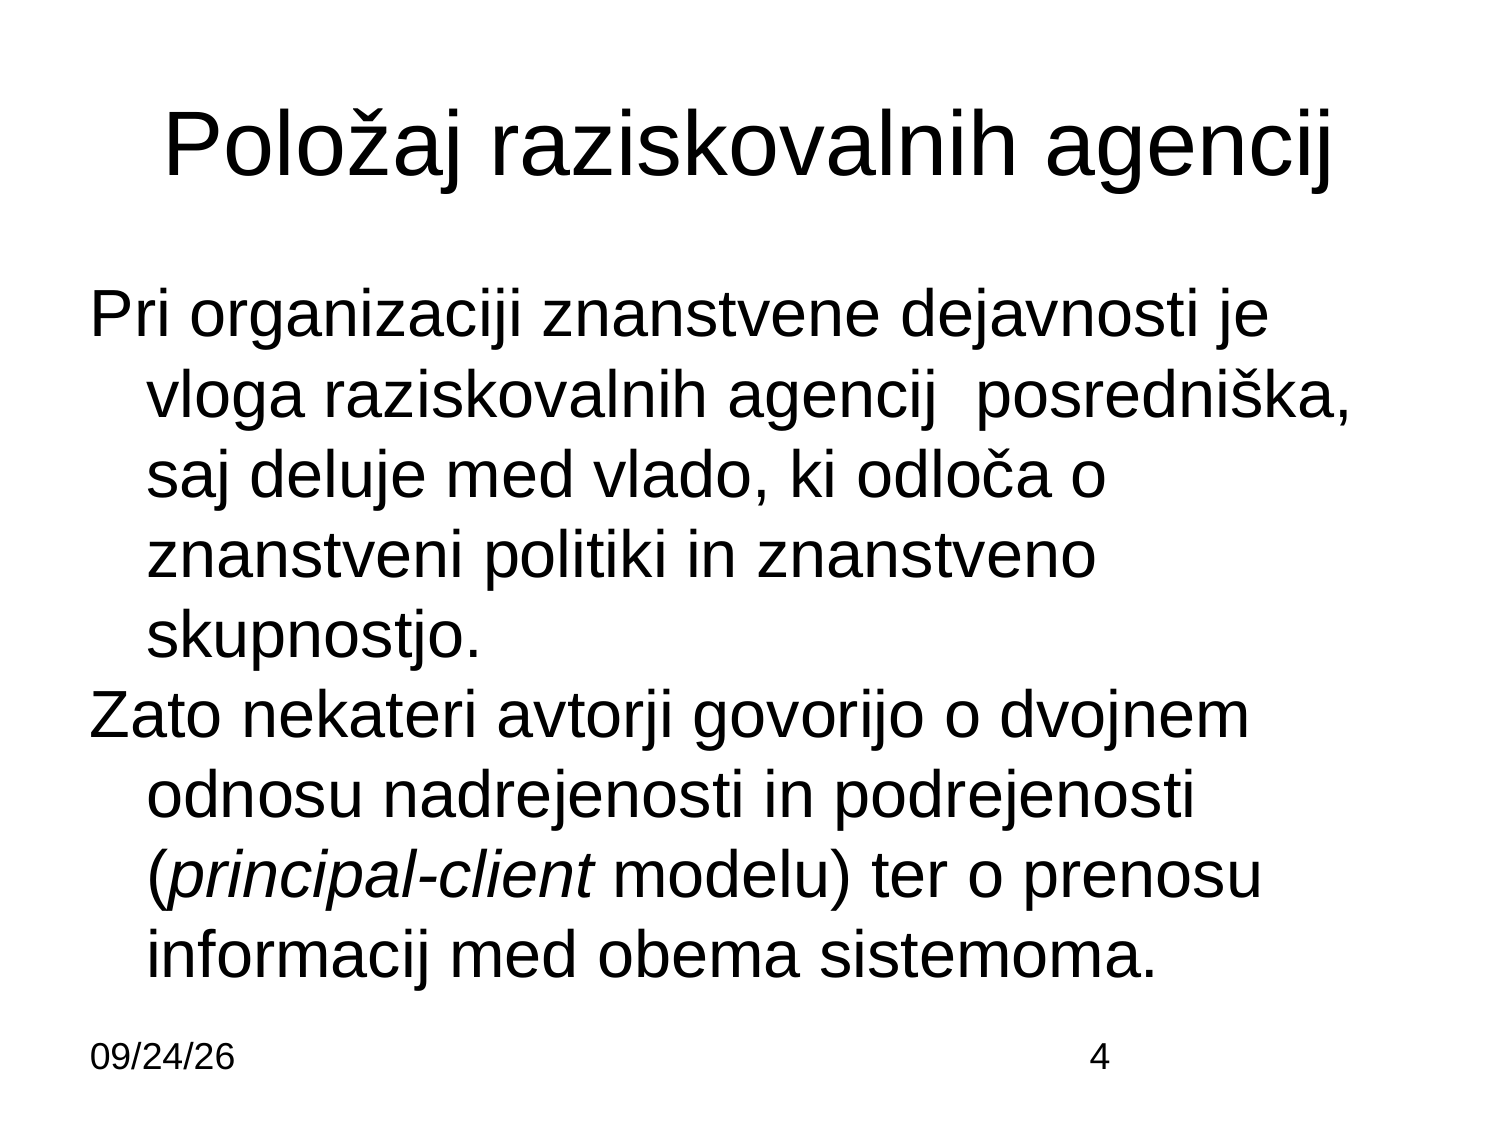

# Položaj raziskovalnih agencij
Pri organizaciji znanstvene dejavnosti je vloga raziskovalnih agencij posredniška, saj deluje med vlado, ki odloča o znanstveni politiki in znanstveno skupnostjo.
Zato nekateri avtorji govorijo o dvojnem odnosu nadrejenosti in podrejenosti (principal-client modelu) ter o prenosu informacij med obema sistemoma.
4